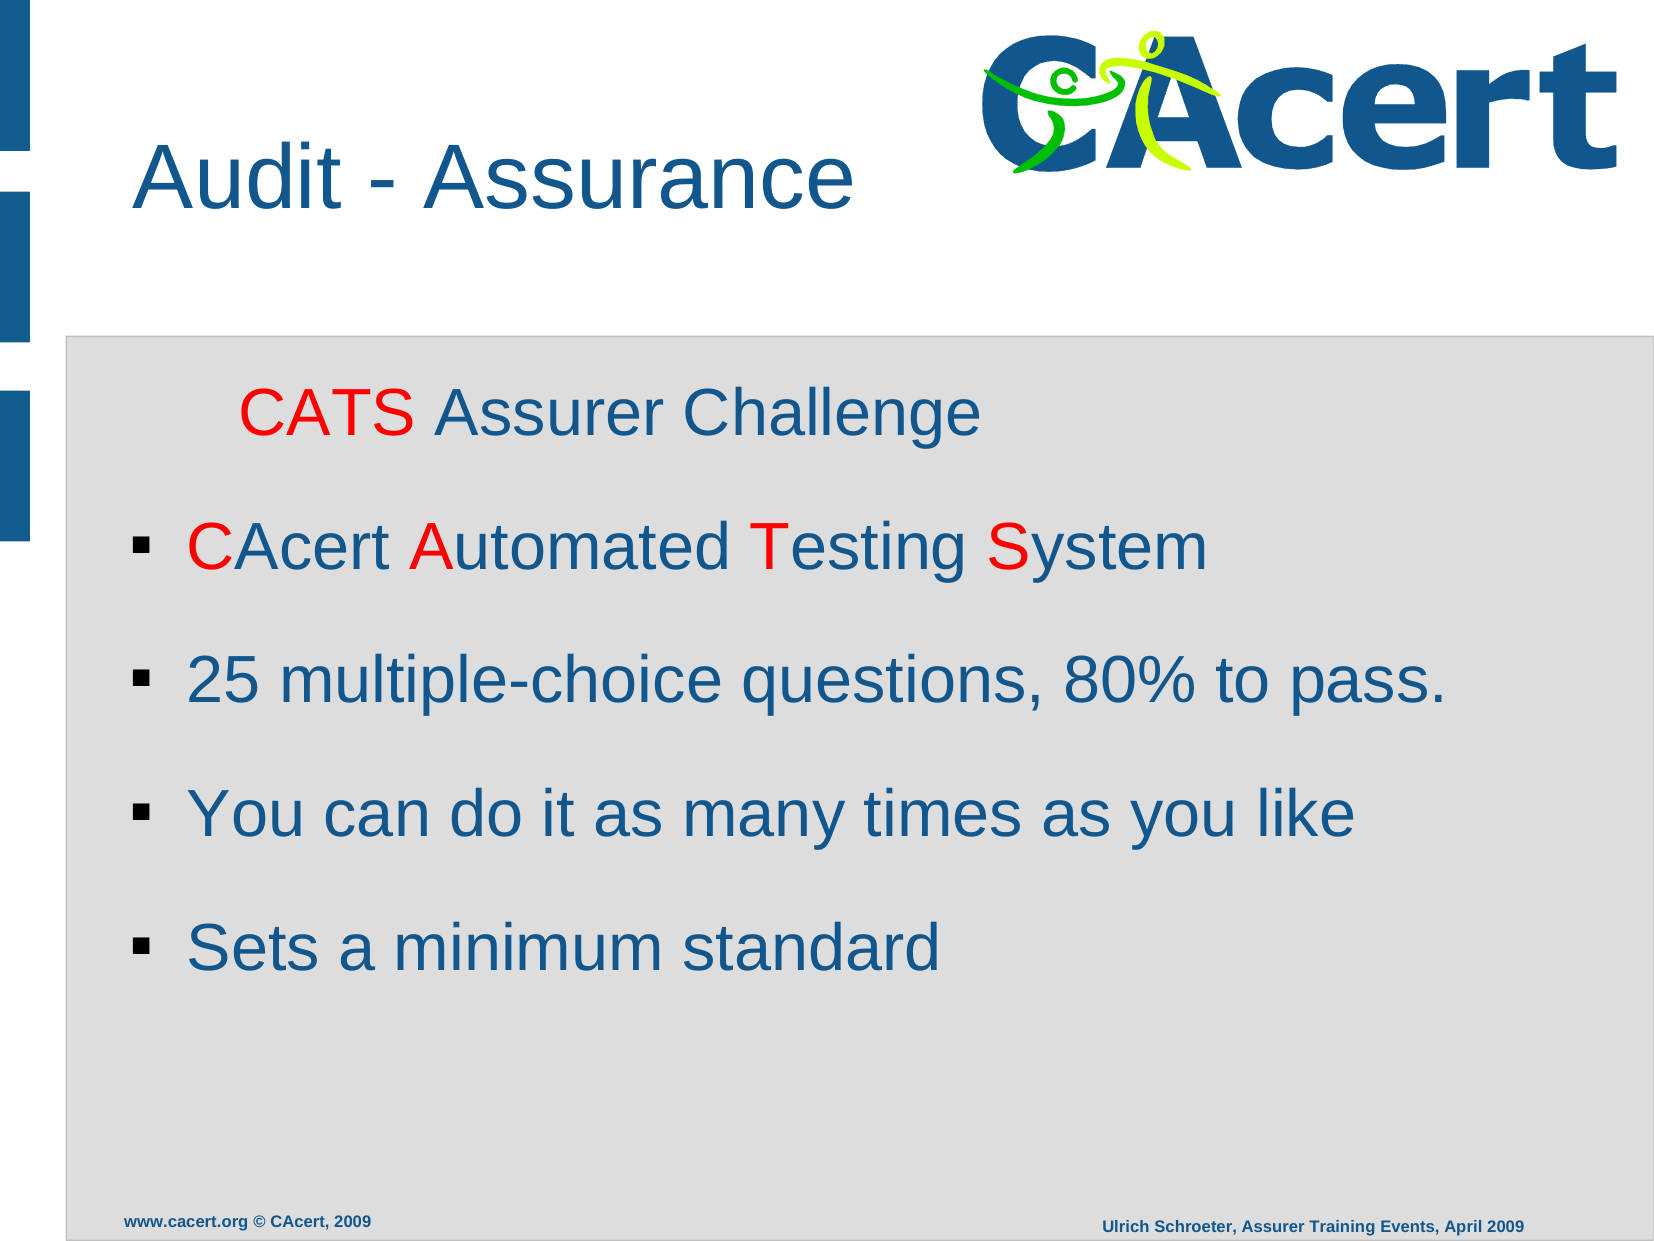

Audit - Assurance
CATS Assurer Challenge
 CAcert Automated Testing System
 25 multiple-choice questions, 80% to pass.
 You can do it as many times as you like
 Sets a minimum standard